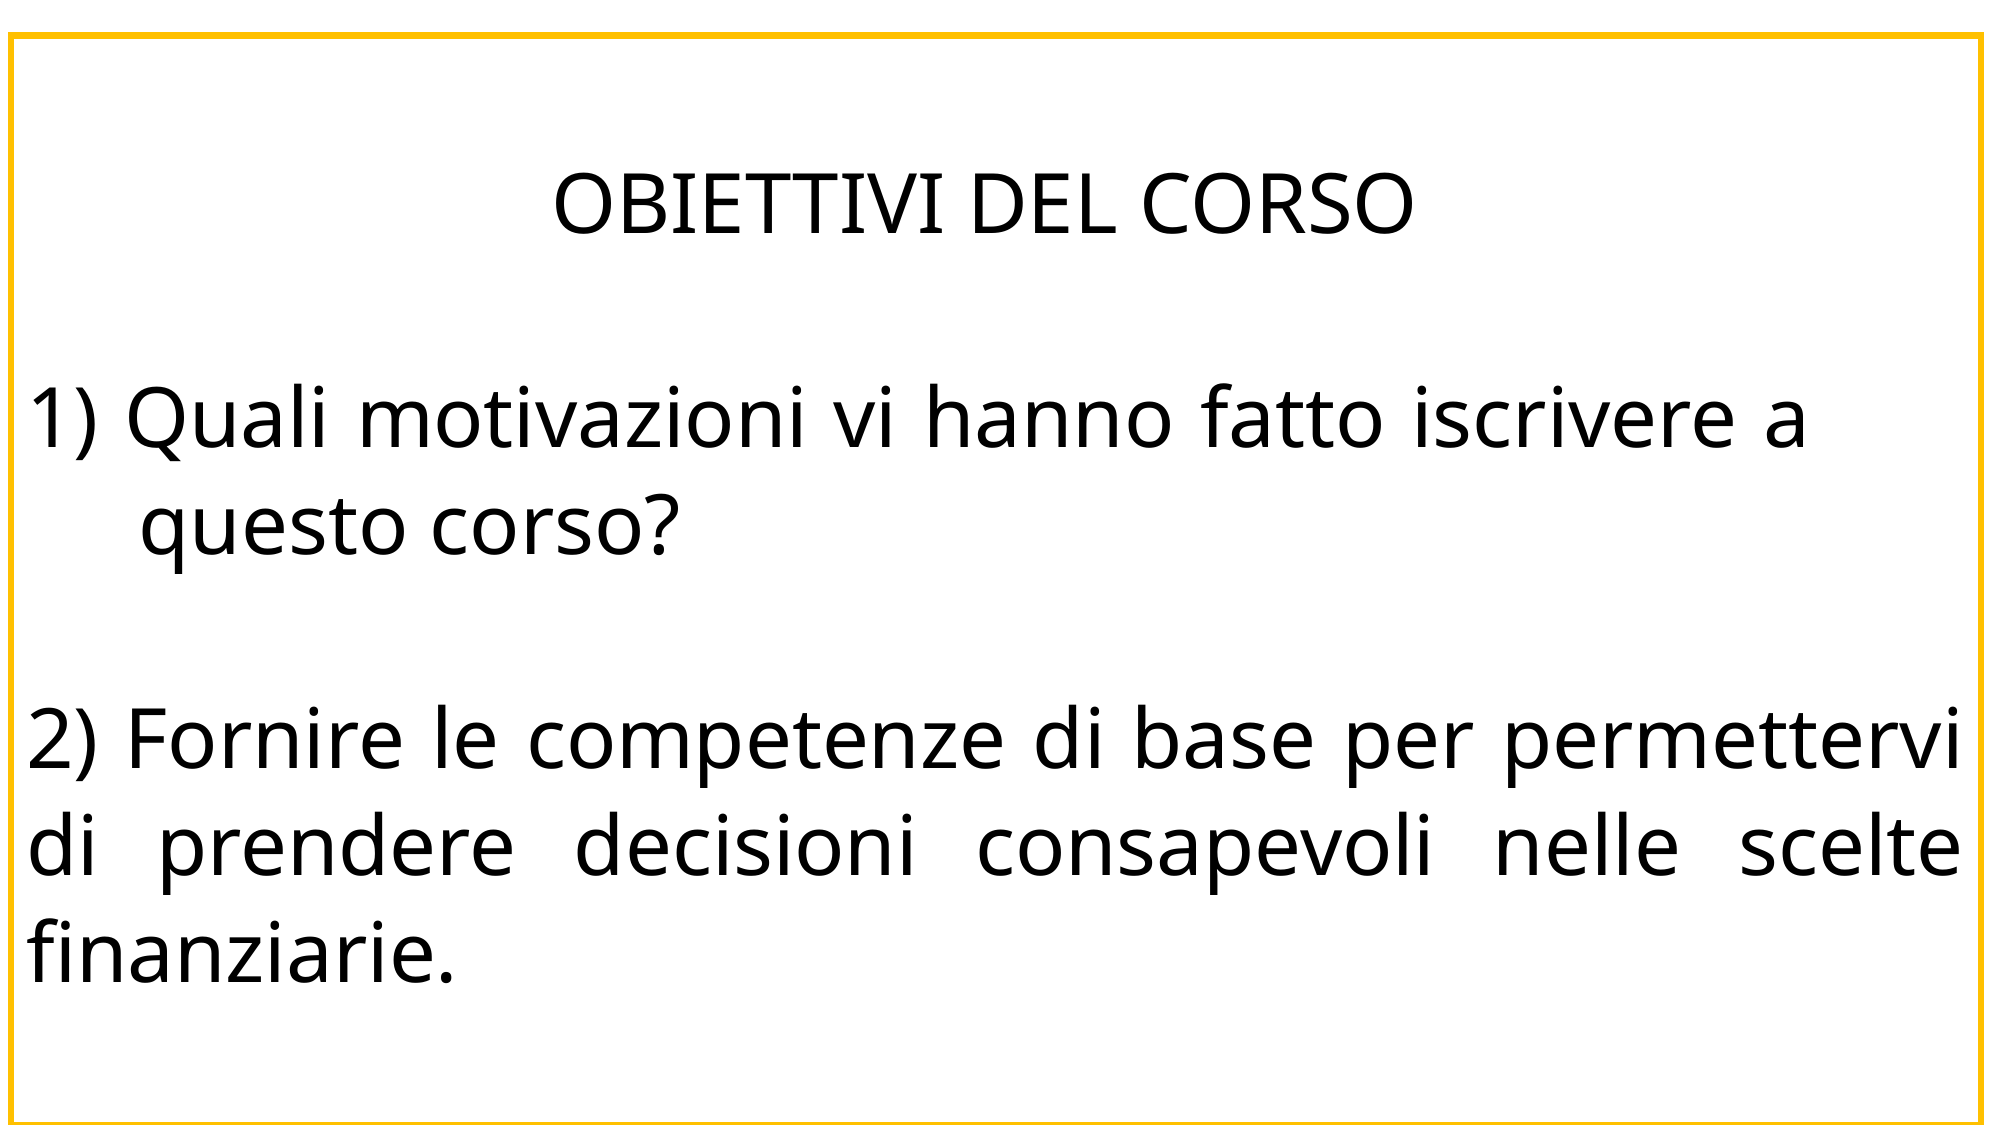

OBIETTIVI DEL CORSO
 Quali motivazioni vi hanno fatto iscrivere a questo corso?
2) Fornire le competenze di base per permettervi di prendere decisioni consapevoli nelle scelte finanziarie.